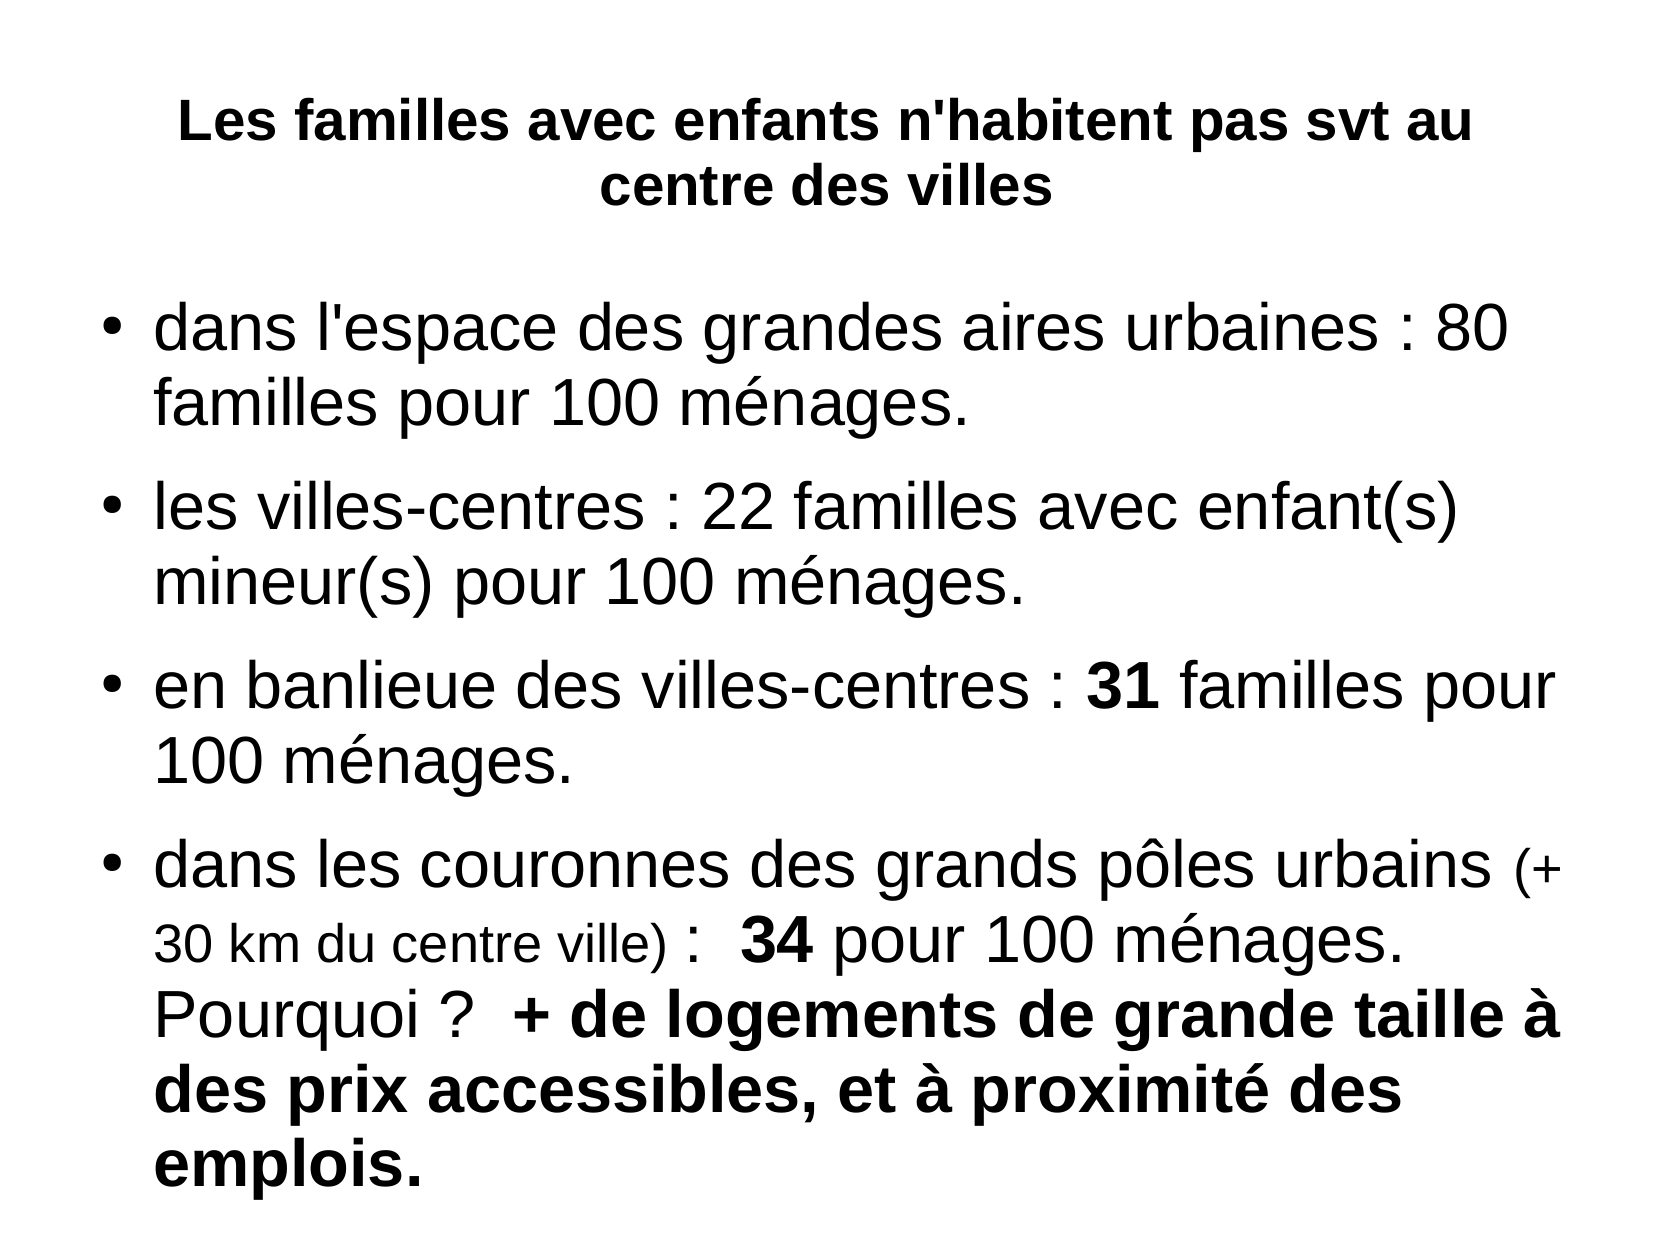

# Les familles avec enfants n'habitent pas svt au centre des villes
dans l'espace des grandes aires urbaines : 80 familles pour 100 ménages.
les villes-centres : 22 familles avec enfant(s) mineur(s) pour 100 ménages.
en banlieue des villes-centres : 31 familles pour 100 ménages.
dans les couronnes des grands pôles urbains (+ 30 km du centre ville) : 34 pour 100 ménages. Pourquoi ? + de logements de grande taille à des prix accessibles, et à proximité des emplois.